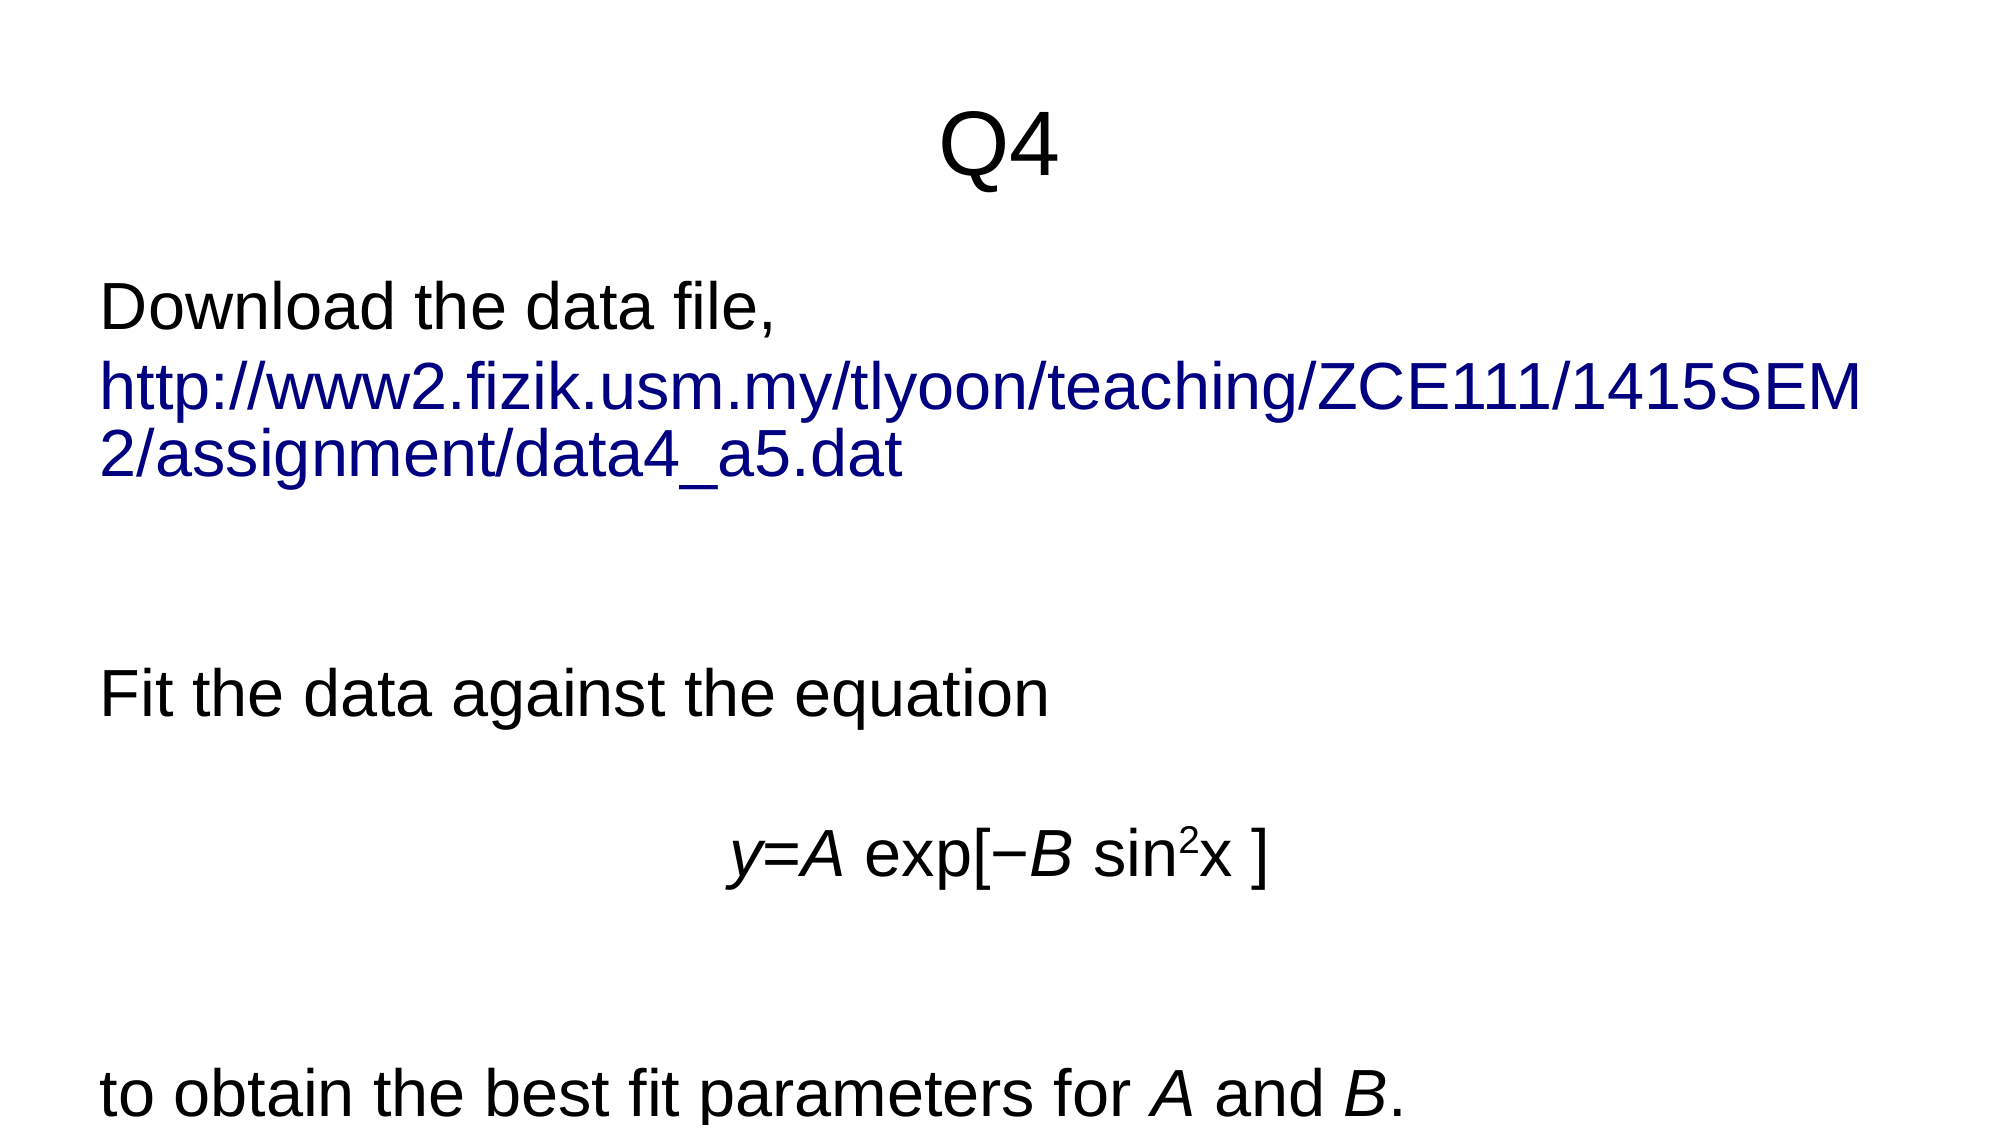

Q4
Download the data file, http://www2.fizik.usm.my/tlyoon/teaching/ZCE111/1415SEM2/assignment/data4_a5.dat
Fit the data against the equation
y=A exp[−B sin2x ]
to obtain the best fit parameters for A and B.